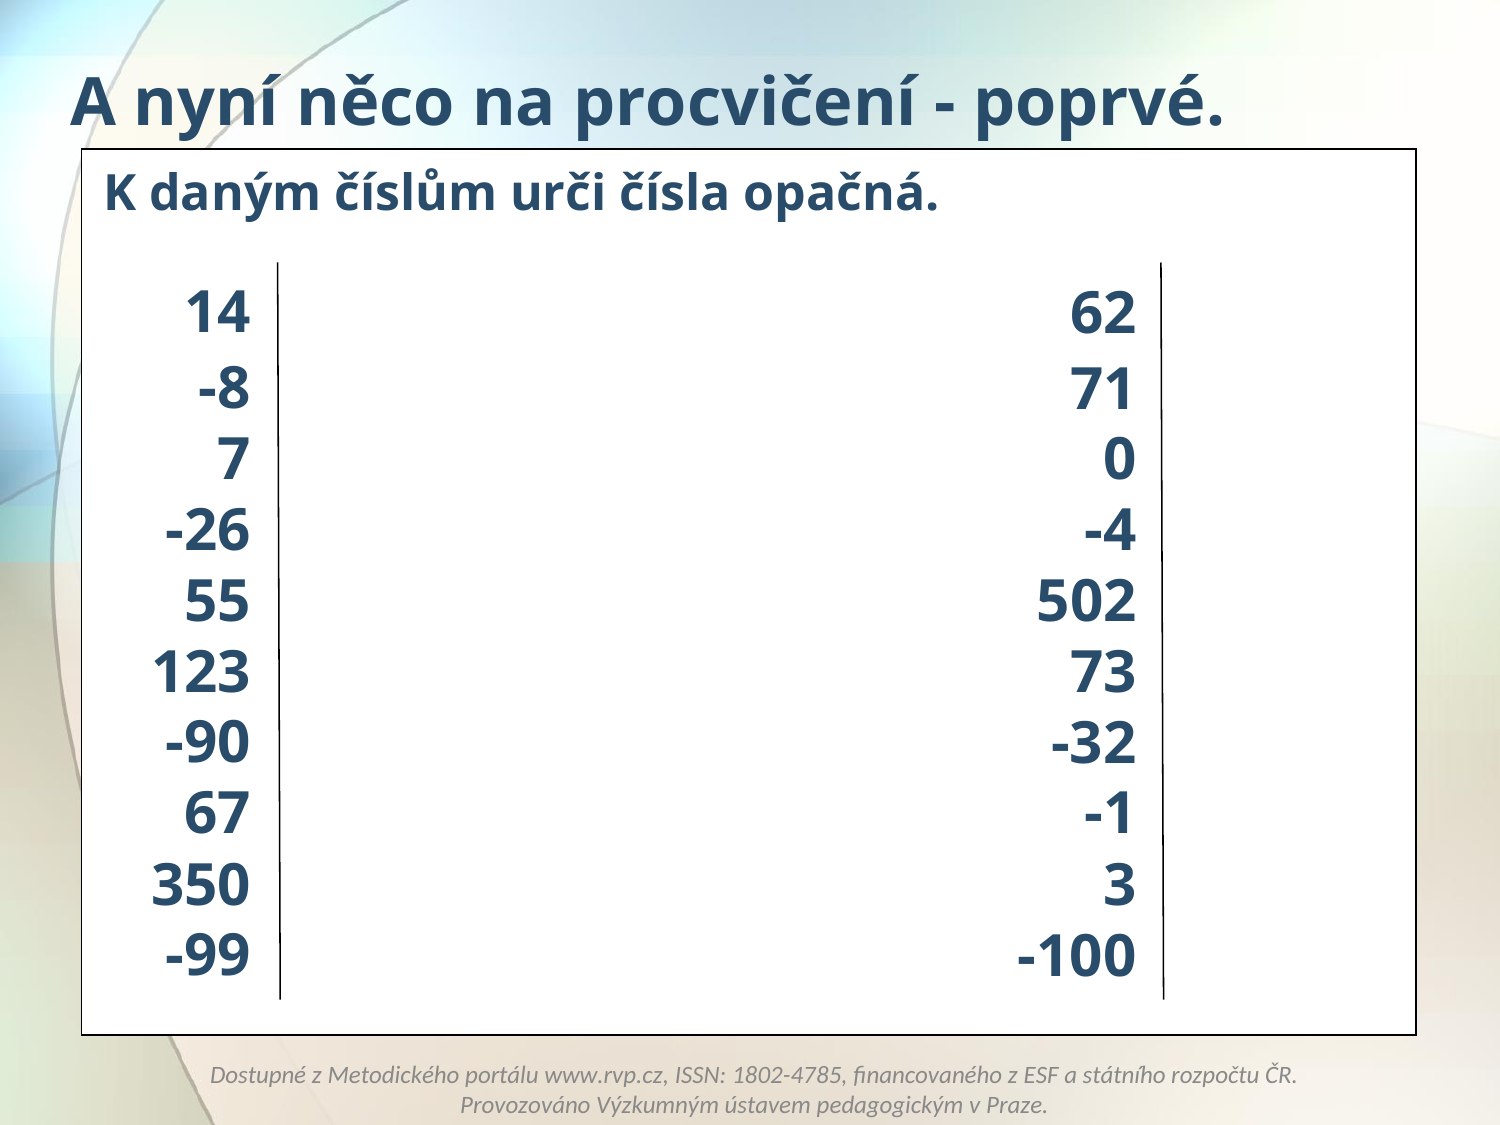

A nyní něco na procvičení - poprvé.
K daným číslům urči čísla opačná.
14
62
-8
71
7
0
-26
-4
55
502
123
73
-90
-32
67
-1
350
3
-99
-100